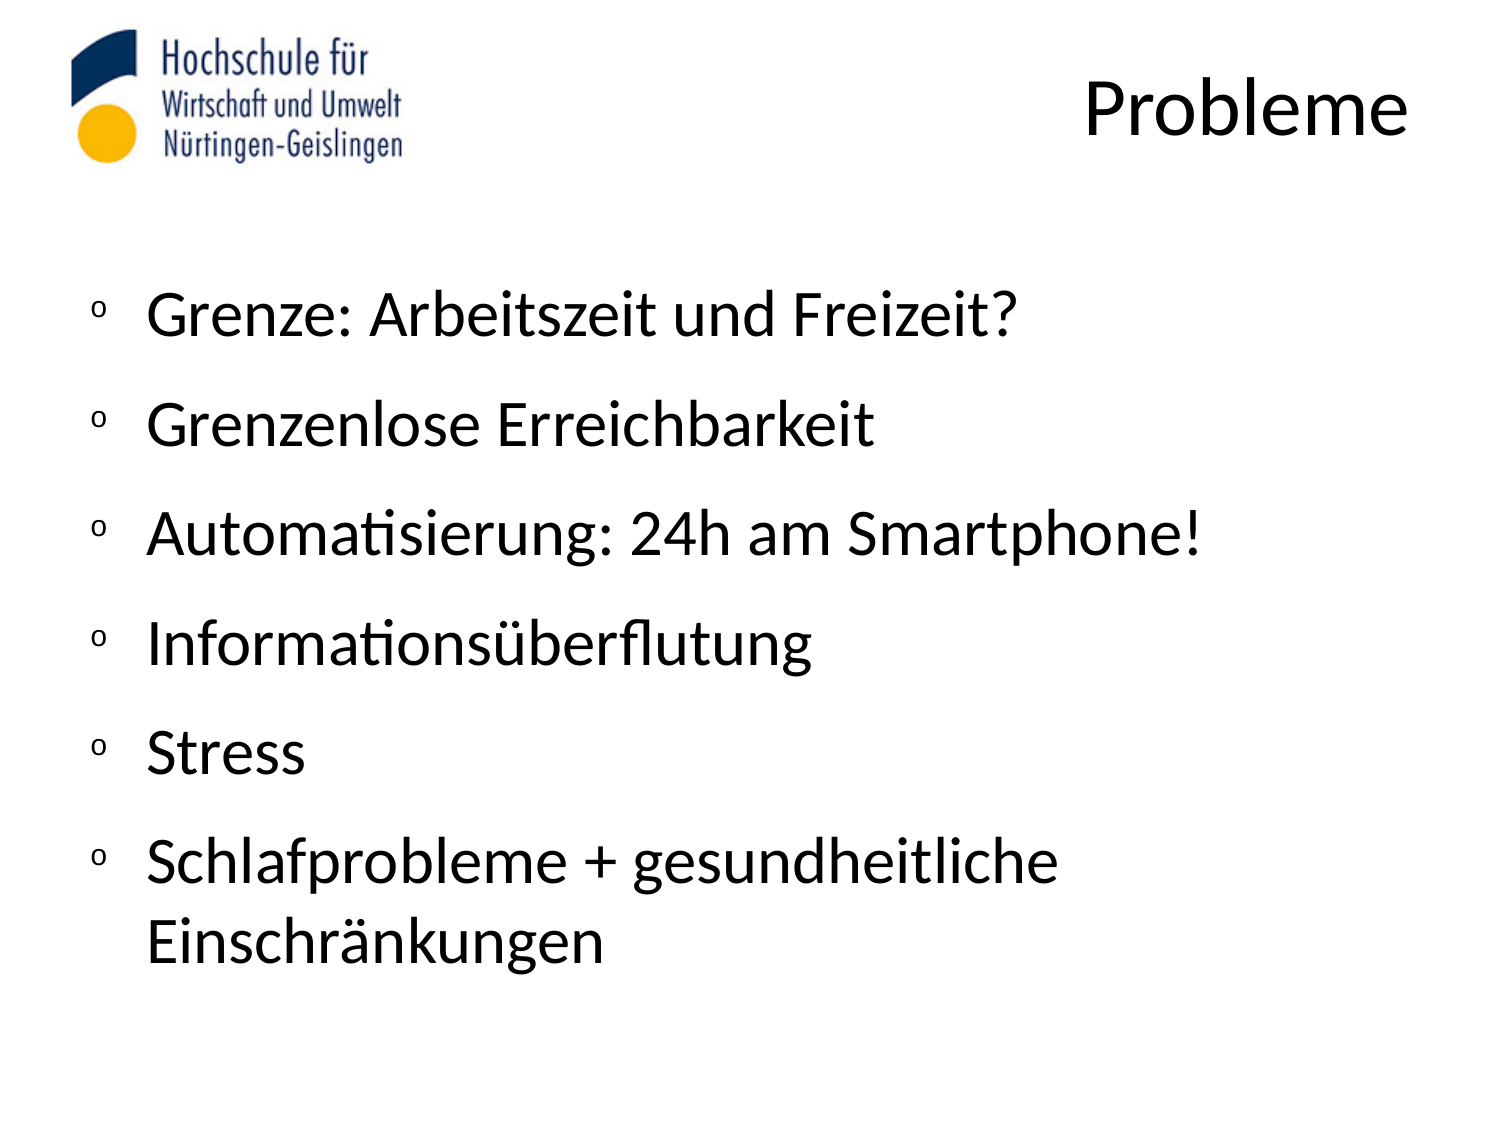

# Probleme
Grenze: Arbeitszeit und Freizeit?
Grenzenlose Erreichbarkeit
Automatisierung: 24h am Smartphone!
Informationsüberflutung
Stress
Schlafprobleme + gesundheitliche Einschränkungen